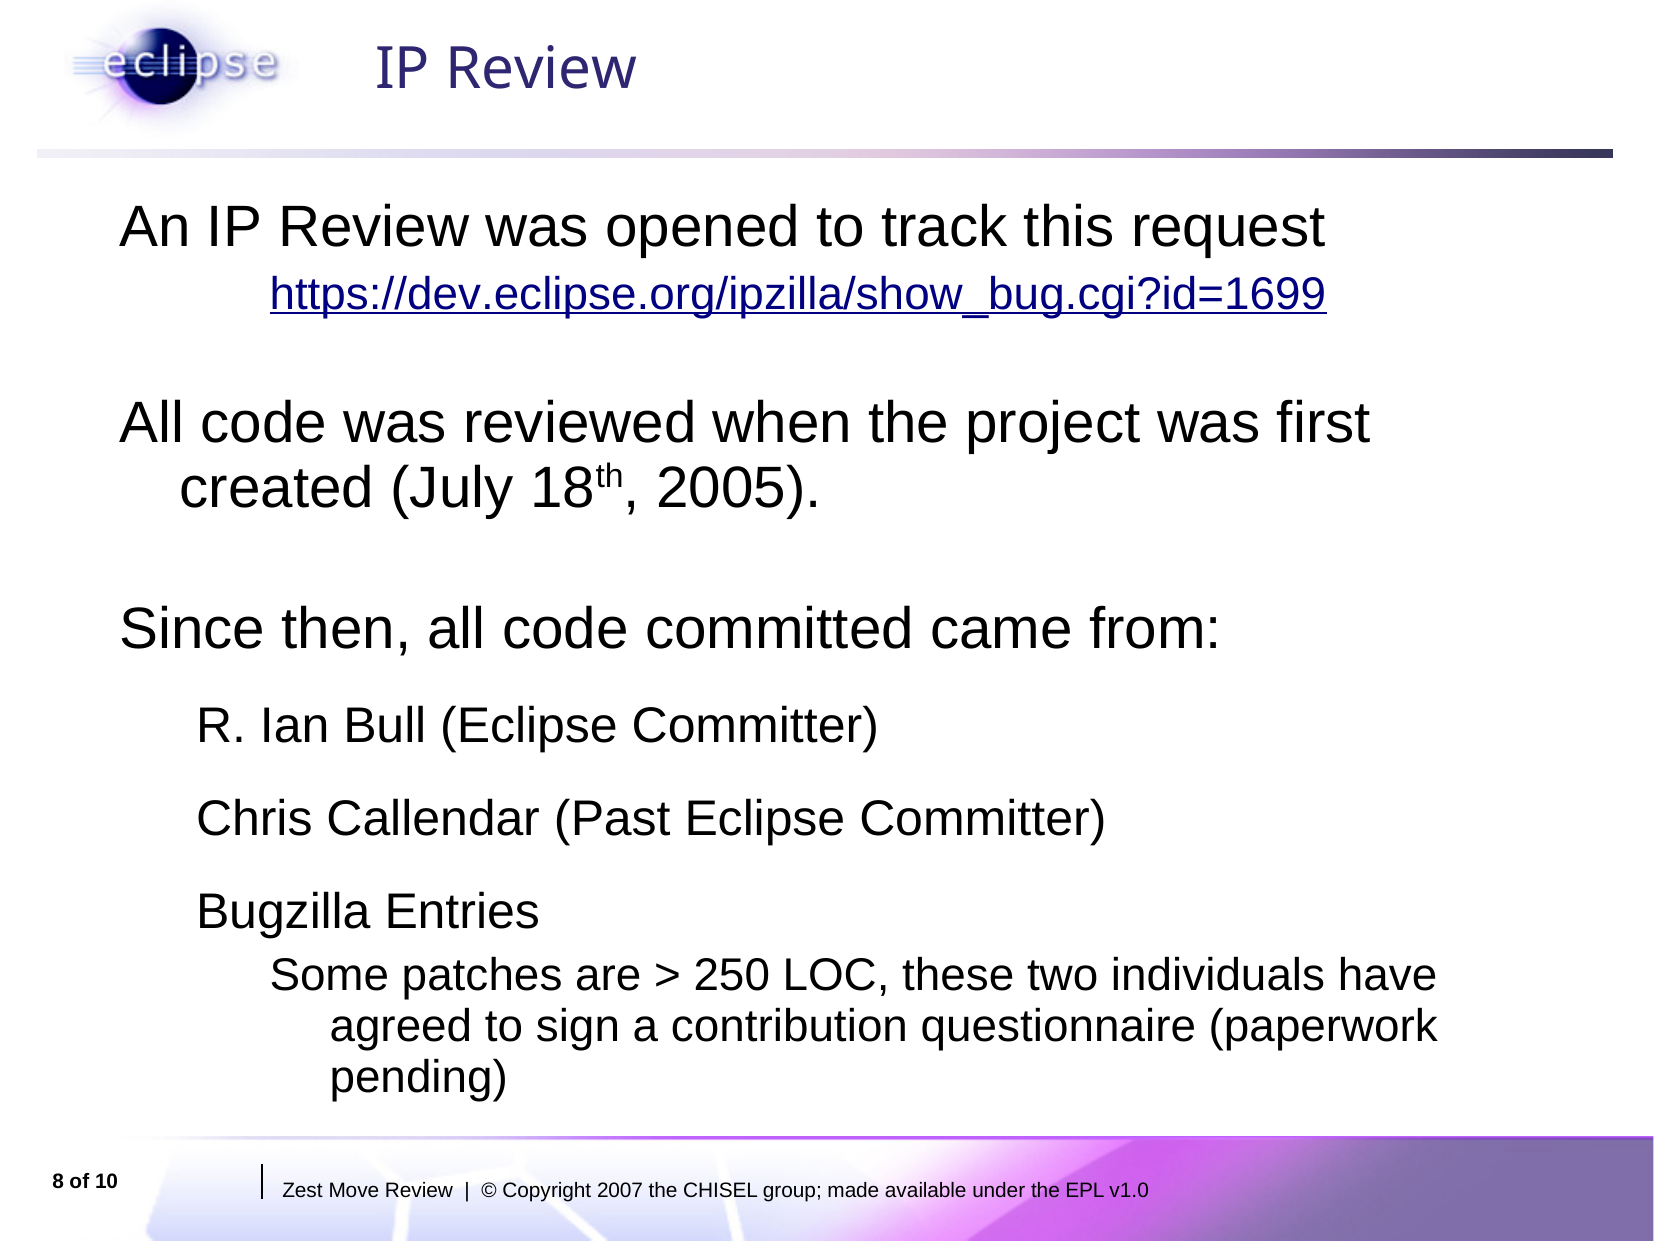

# IP Review
An IP Review was opened to track this request
https://dev.eclipse.org/ipzilla/show_bug.cgi?id=1699
All code was reviewed when the project was first created (July 18th, 2005).
Since then, all code committed came from:
R. Ian Bull (Eclipse Committer)
Chris Callendar (Past Eclipse Committer)
Bugzilla Entries
Some patches are > 250 LOC, these two individuals have agreed to sign a contribution questionnaire (paperwork pending)
8